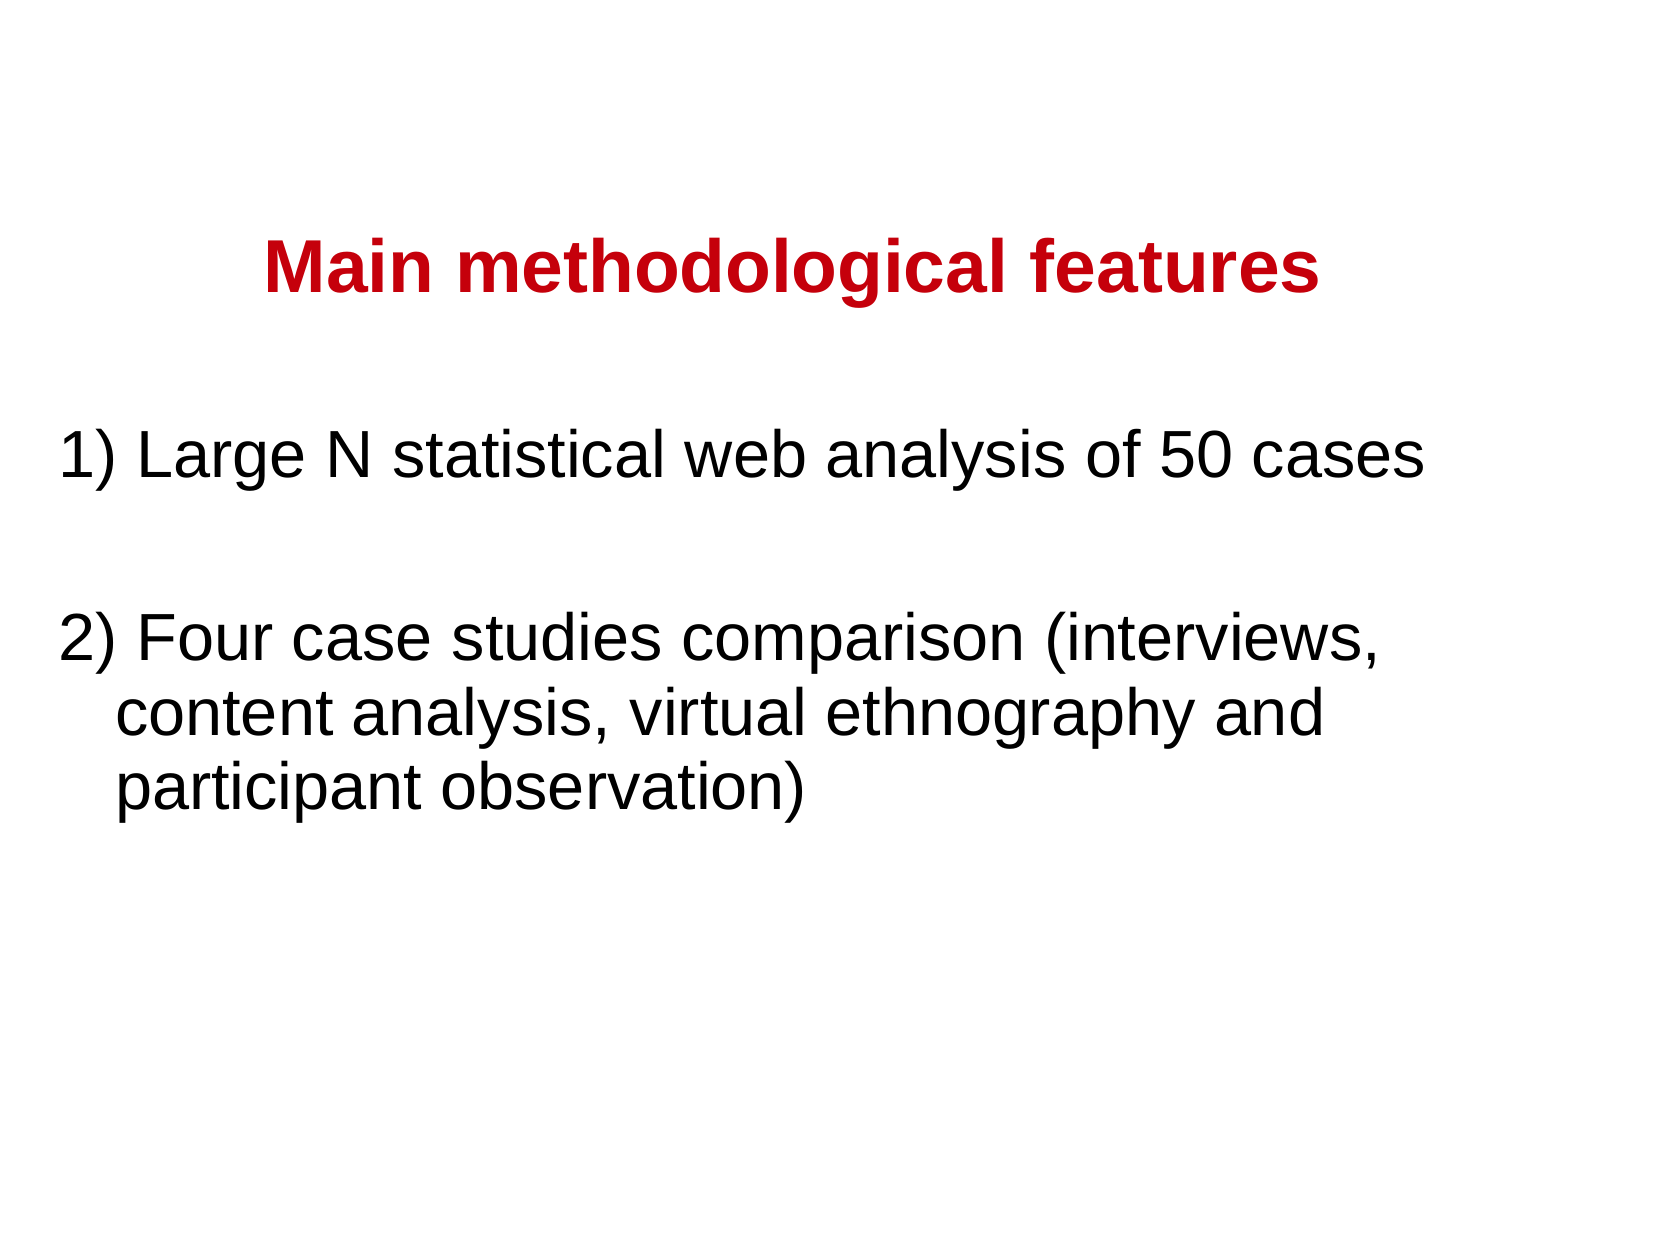

# Main methodological features
1) Large N statistical web analysis of 50 cases
2) Four case studies comparison (interviews, content analysis, virtual ethnography and participant observation)